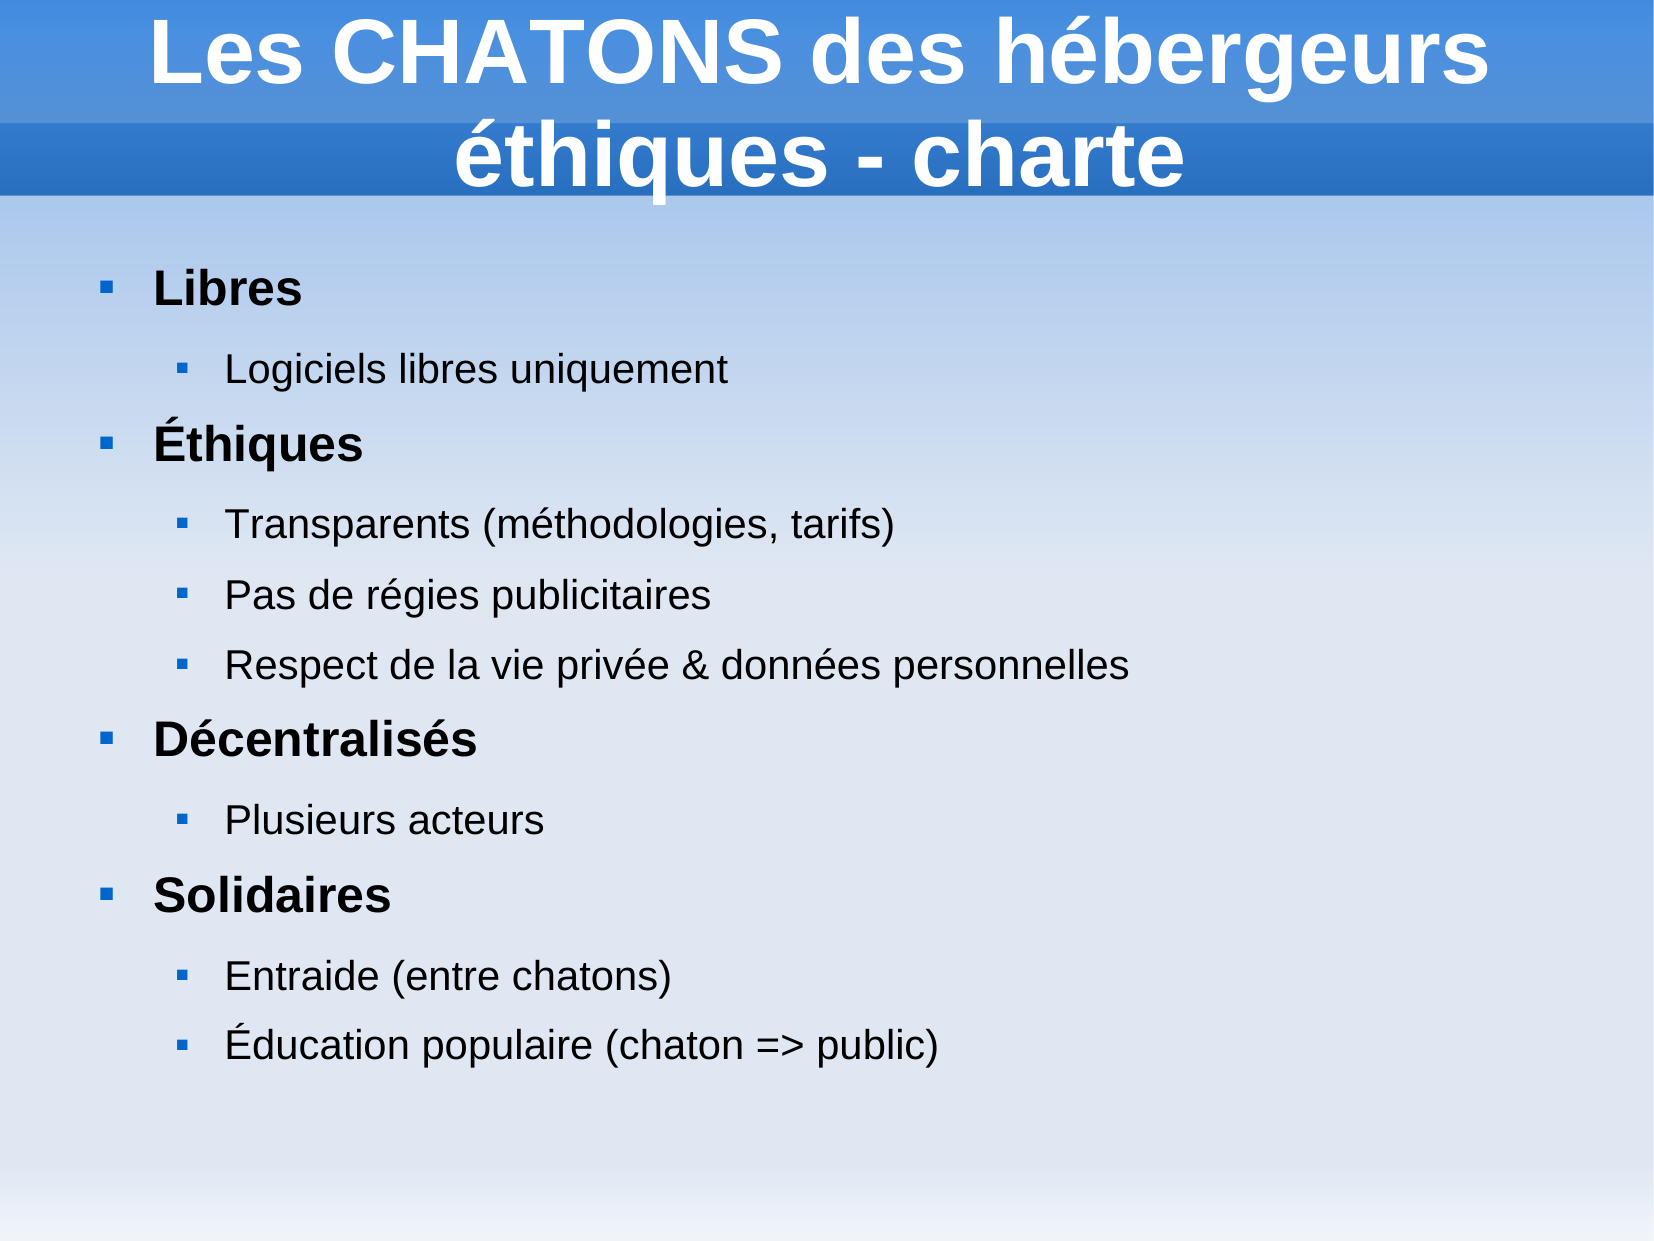

# Les CHATONS des hébergeurs éthiques - charte
Libres
Logiciels libres uniquement
Éthiques
Transparents (méthodologies, tarifs)
Pas de régies publicitaires
Respect de la vie privée & données personnelles
Décentralisés
Plusieurs acteurs
Solidaires
Entraide (entre chatons)
Éducation populaire (chaton => public)